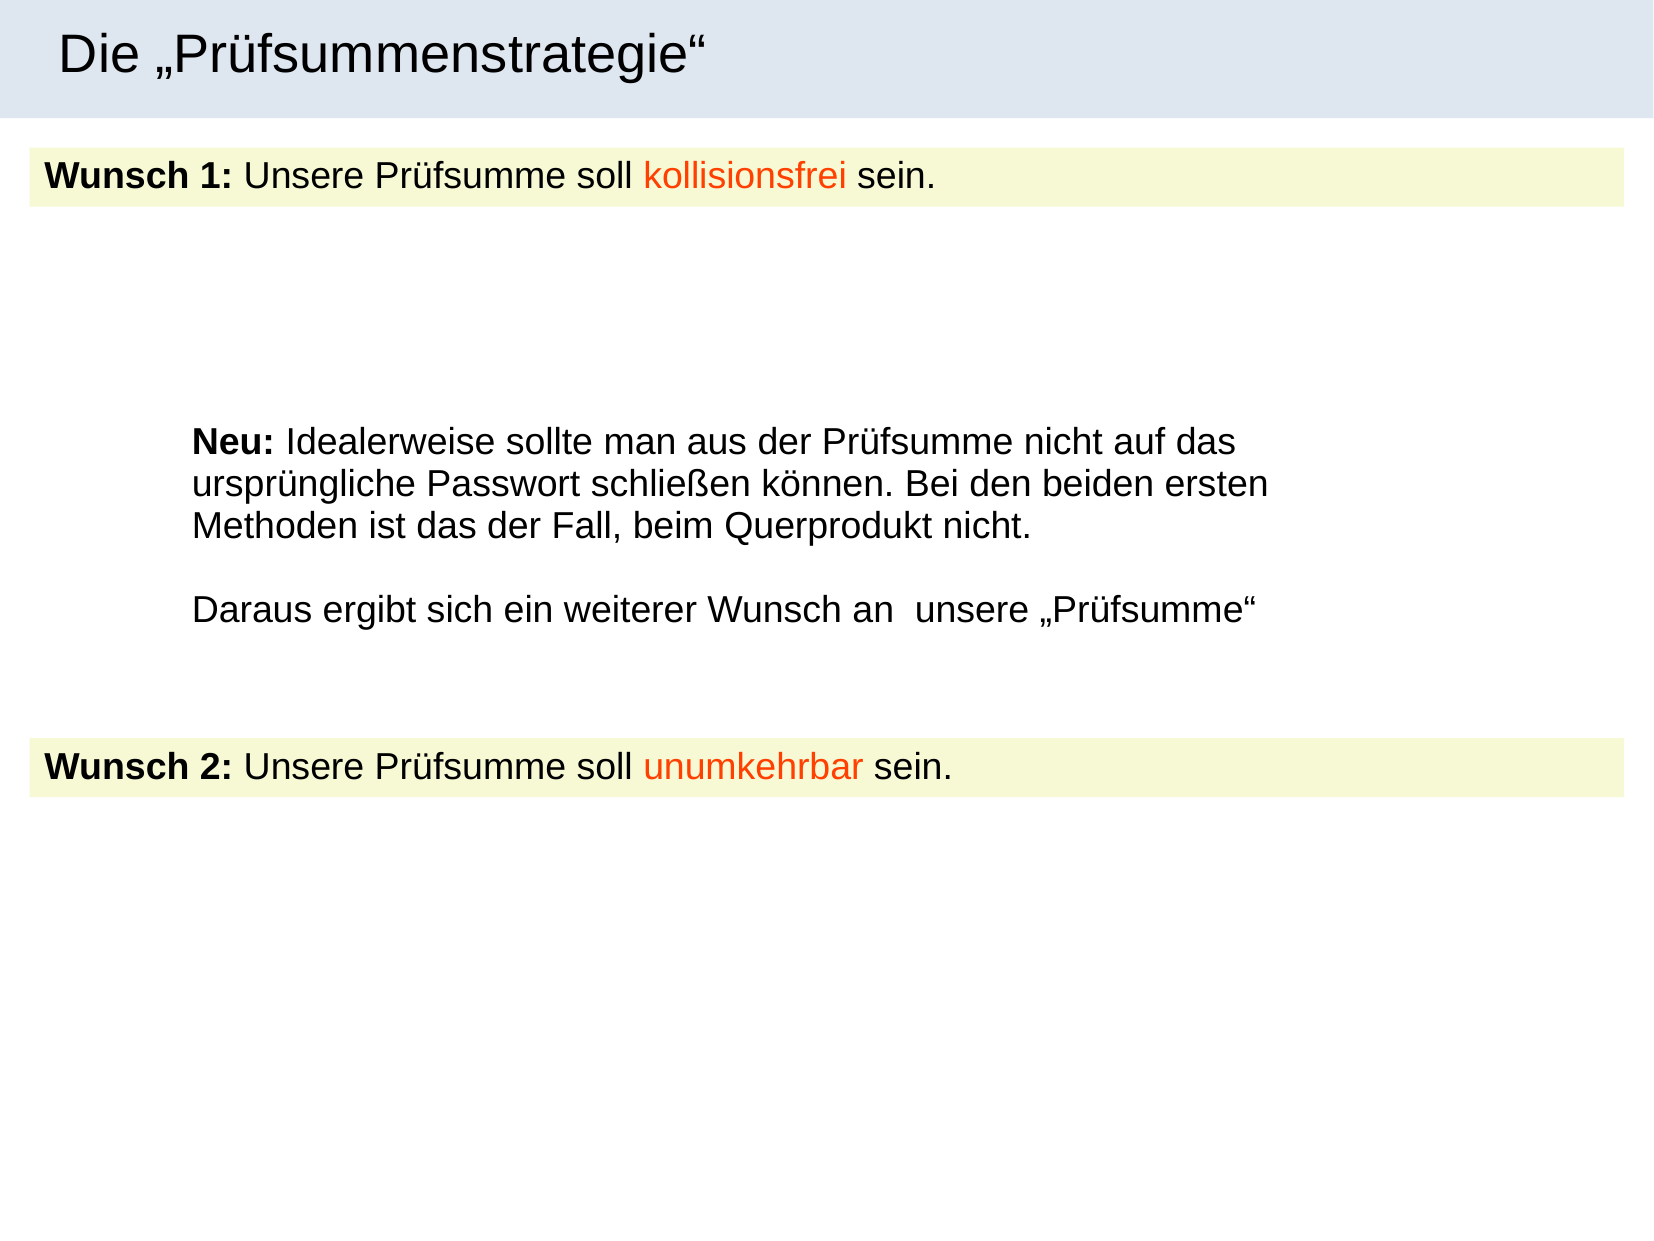

# Die „Prüfsummenstrategie“
Wunsch 1: Unsere Prüfsumme soll kollisionsfrei sein.
Neu: Idealerweise sollte man aus der Prüfsumme nicht auf das ursprüngliche Passwort schließen können. Bei den beiden ersten Methoden ist das der Fall, beim Querprodukt nicht.
Daraus ergibt sich ein weiterer Wunsch an unsere „Prüfsumme“
Wunsch 2: Unsere Prüfsumme soll unumkehrbar sein.